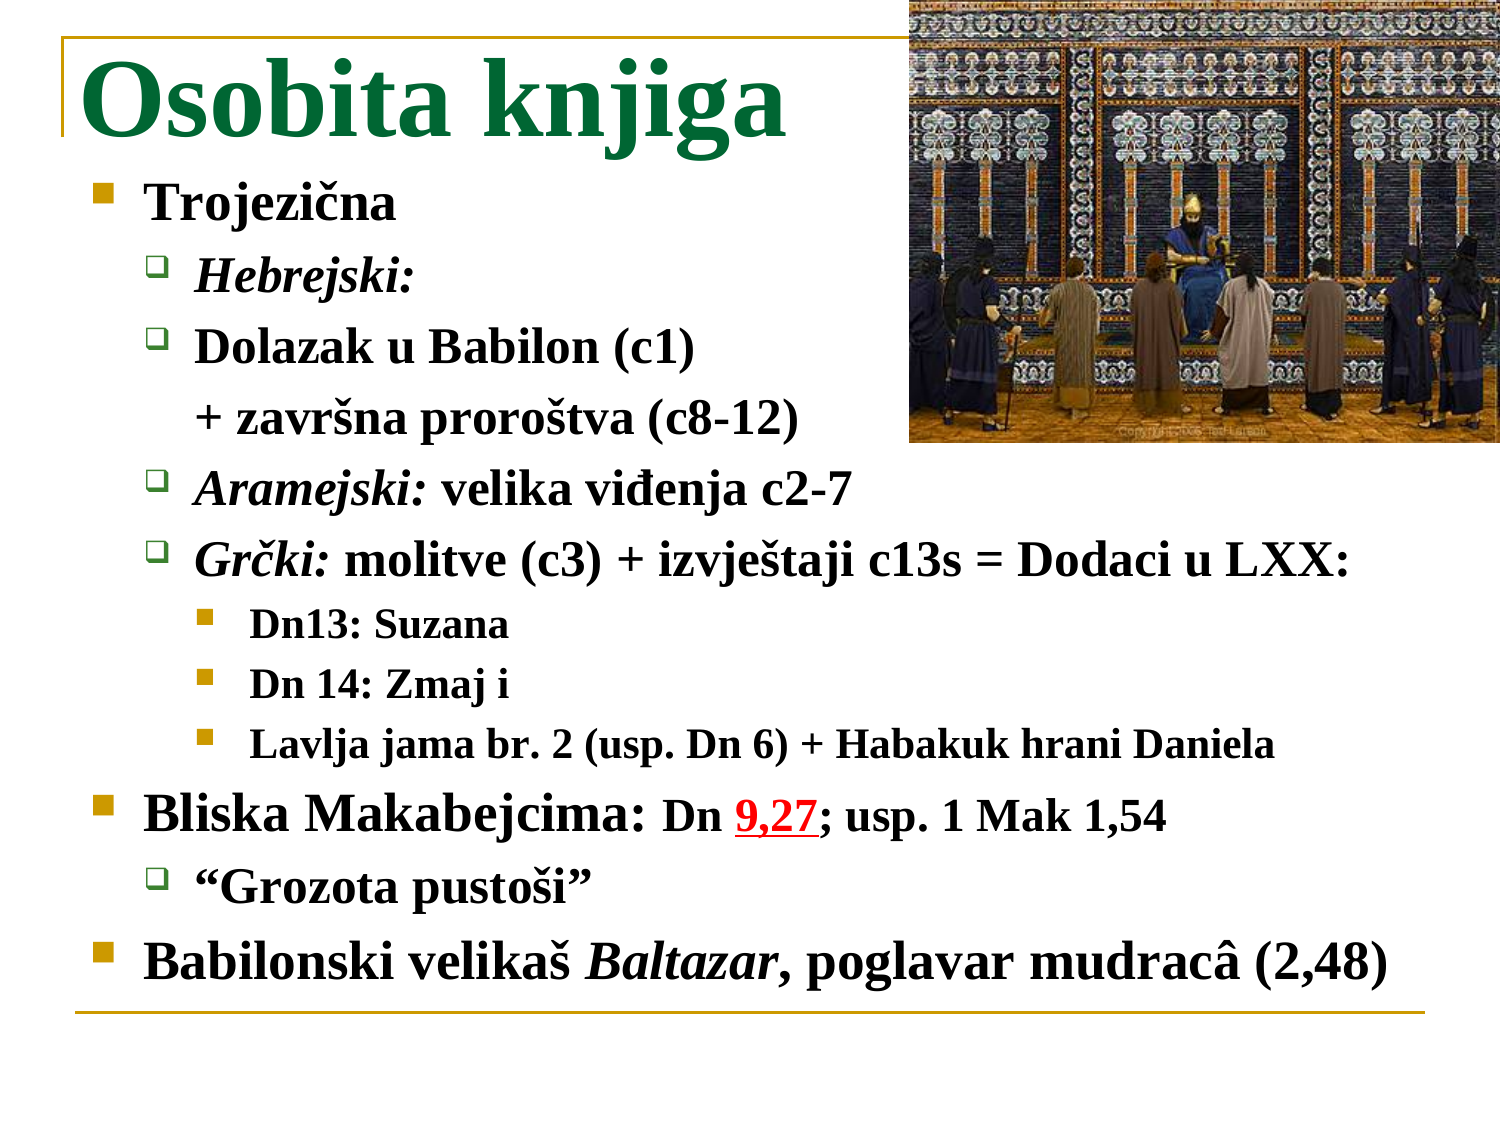

# Osobita knjiga
Trojezična
Hebrejski:
Dolazak u Babilon (c1)
+ završna proroštva (c8-12)
Aramejski: velika viđenja c2-7
Grčki: molitve (c3) + izvještaji c13s = Dodaci u LXX:
Dn13: Suzana
Dn 14: Zmaj i
Lavlja jama br. 2 (usp. Dn 6) + Habakuk hrani Daniela
Bliska Makabejcima: Dn 9,27; usp. 1 Mak 1,54
“Grozota pustoši”
Babilonski velikaš Baltazar, poglavar mudracâ (2,48)